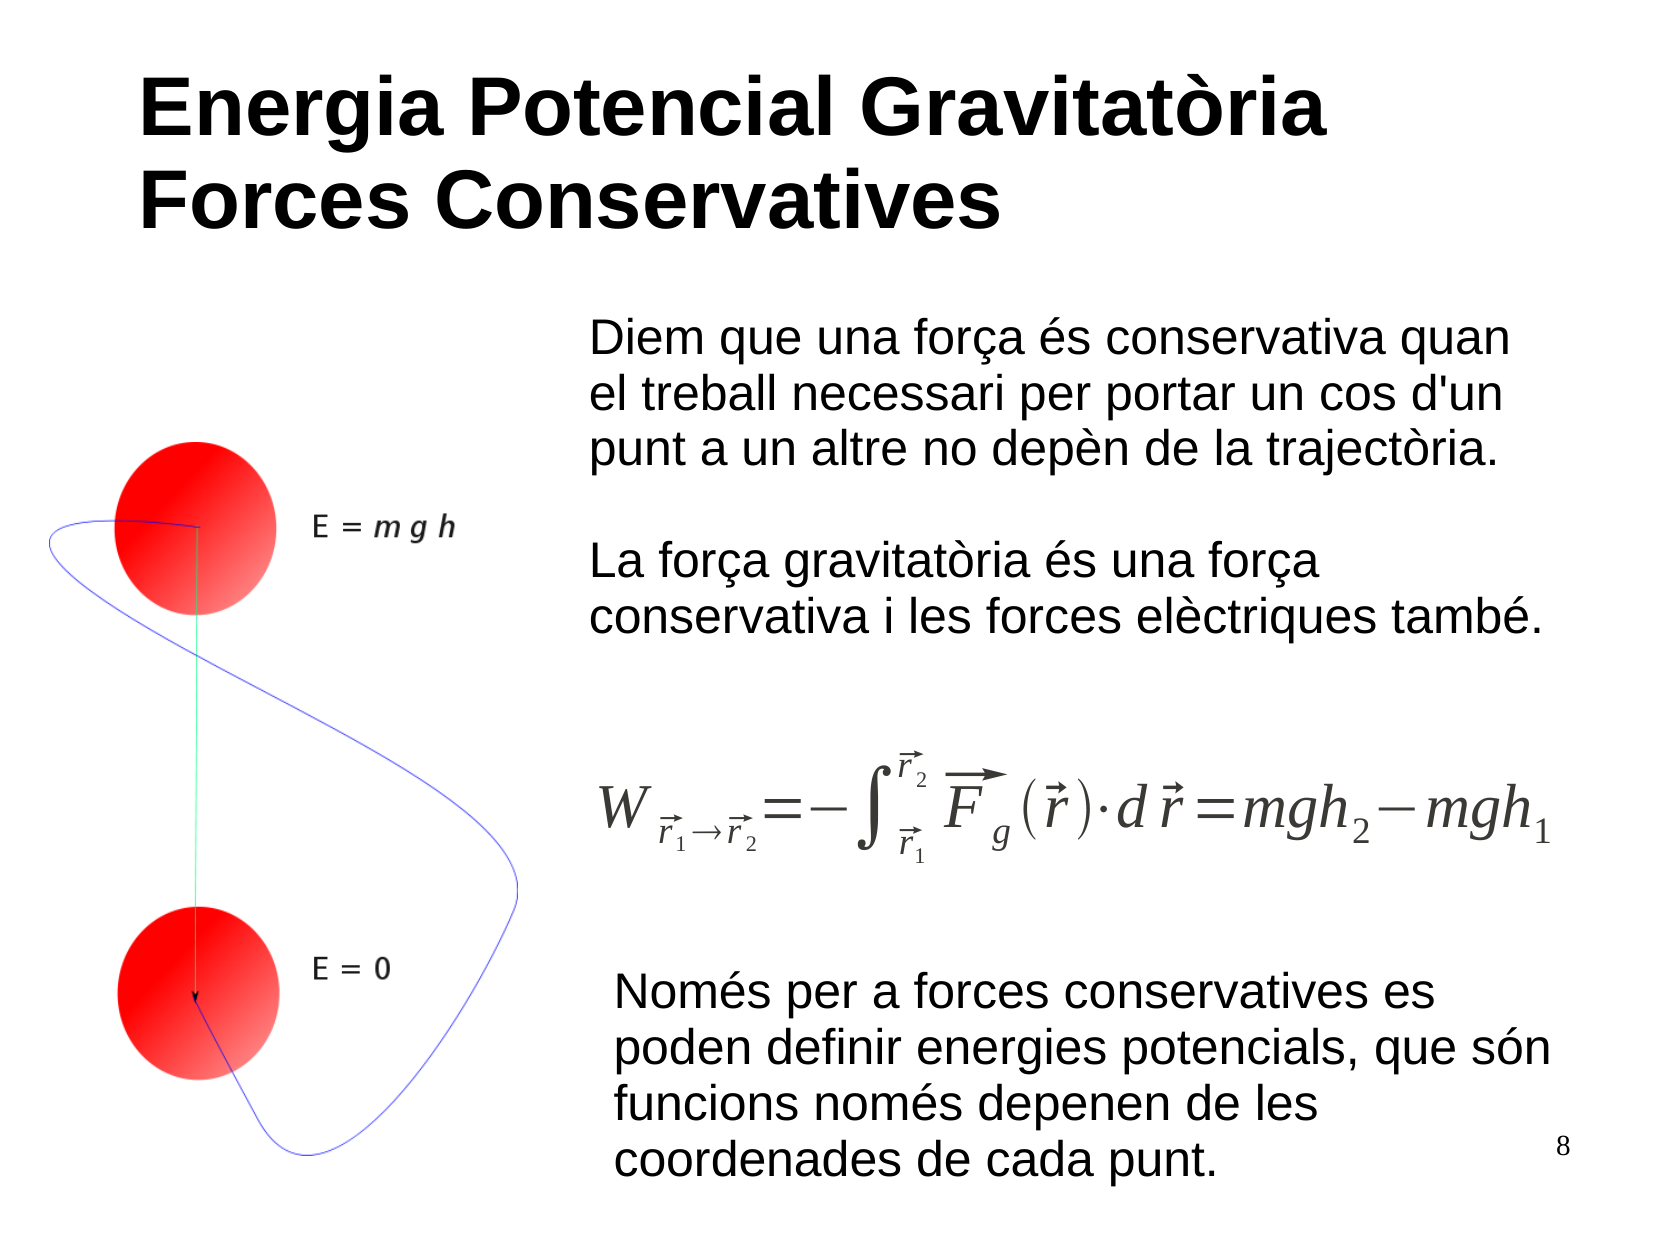

Energia Potencial Gravitatòria
Forces Conservatives
Diem que una força és conservativa quan
el treball necessari per portar un cos d'un punt a un altre no depèn de la trajectòria.
La força gravitatòria és una força conservativa i les forces elèctriques també.
Només per a forces conservatives es poden definir energies potencials, que són funcions només depenen de les coordenades de cada punt.
8